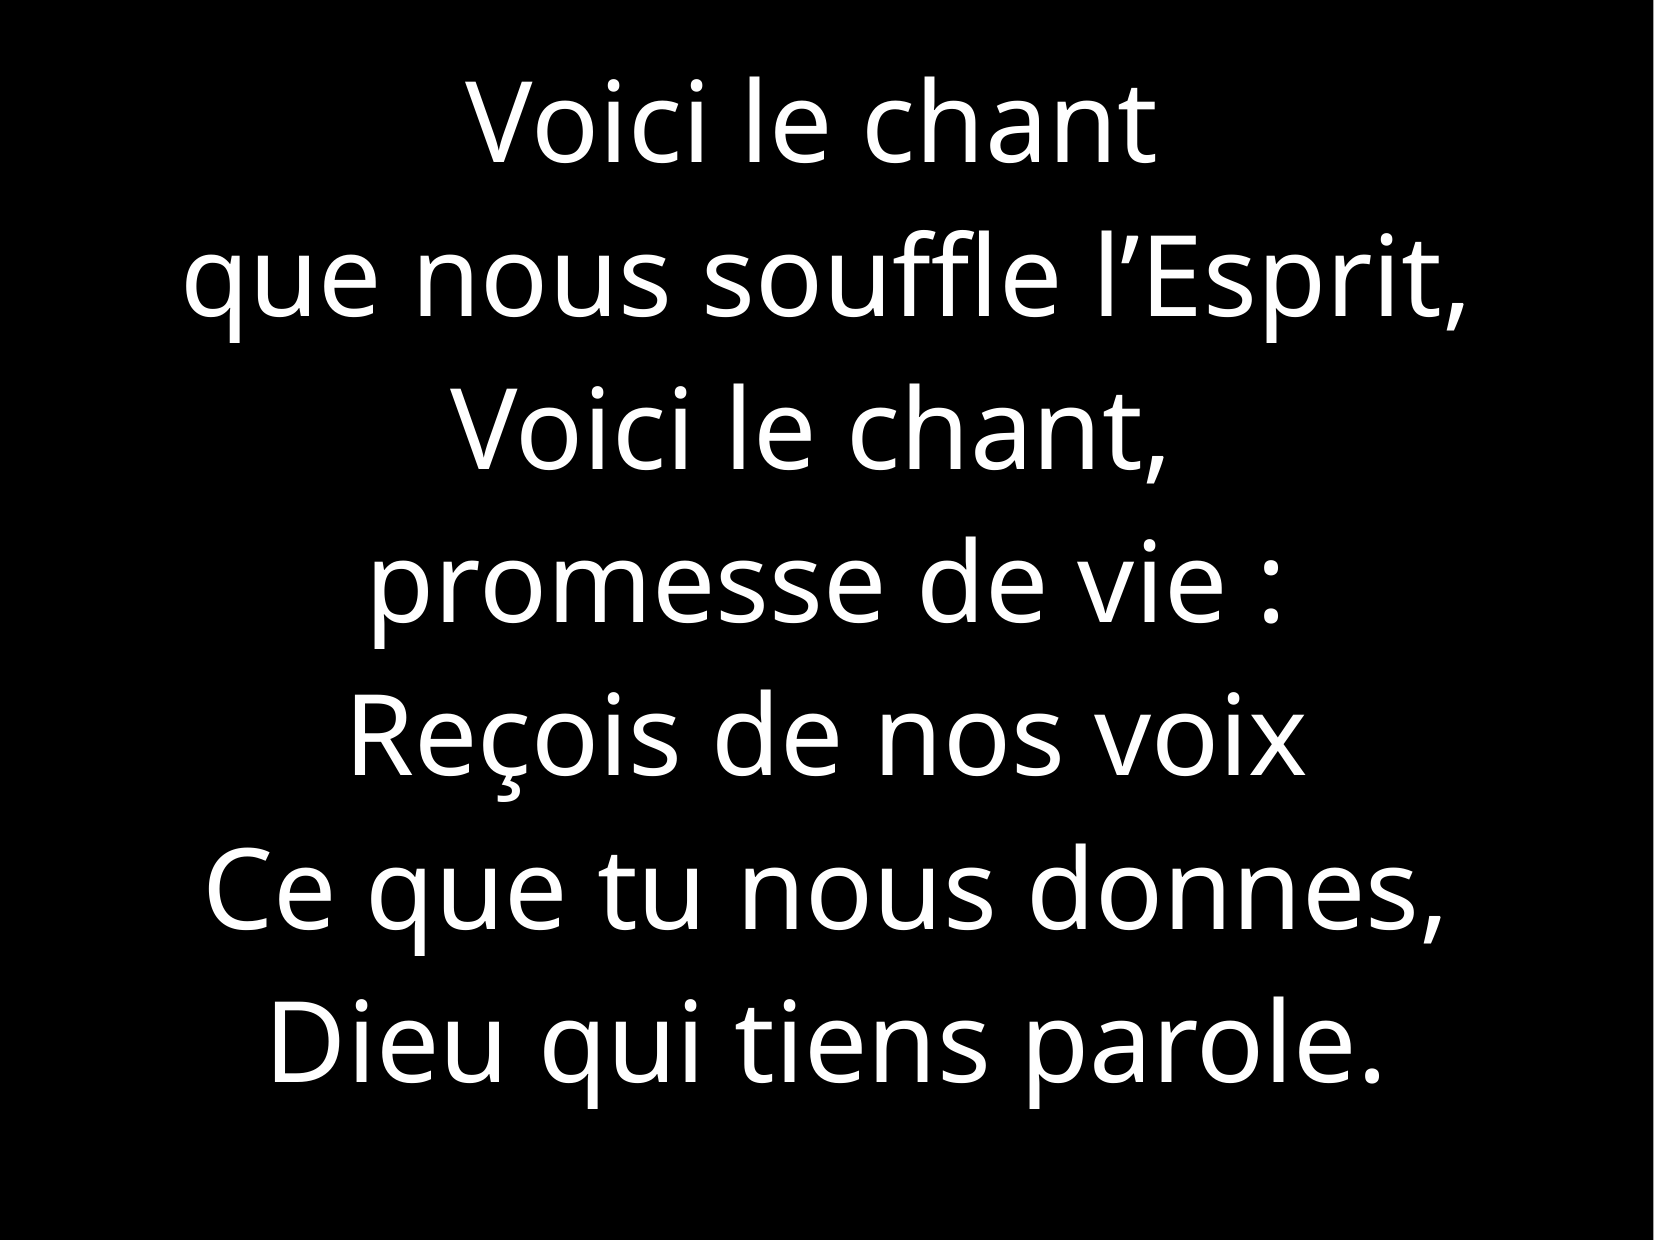

# Voici le chant
que nous souffle l’Esprit,
Voici le chant,
promesse de vie :
Reçois de nos voix
Ce que tu nous donnes,
Dieu qui tiens parole.